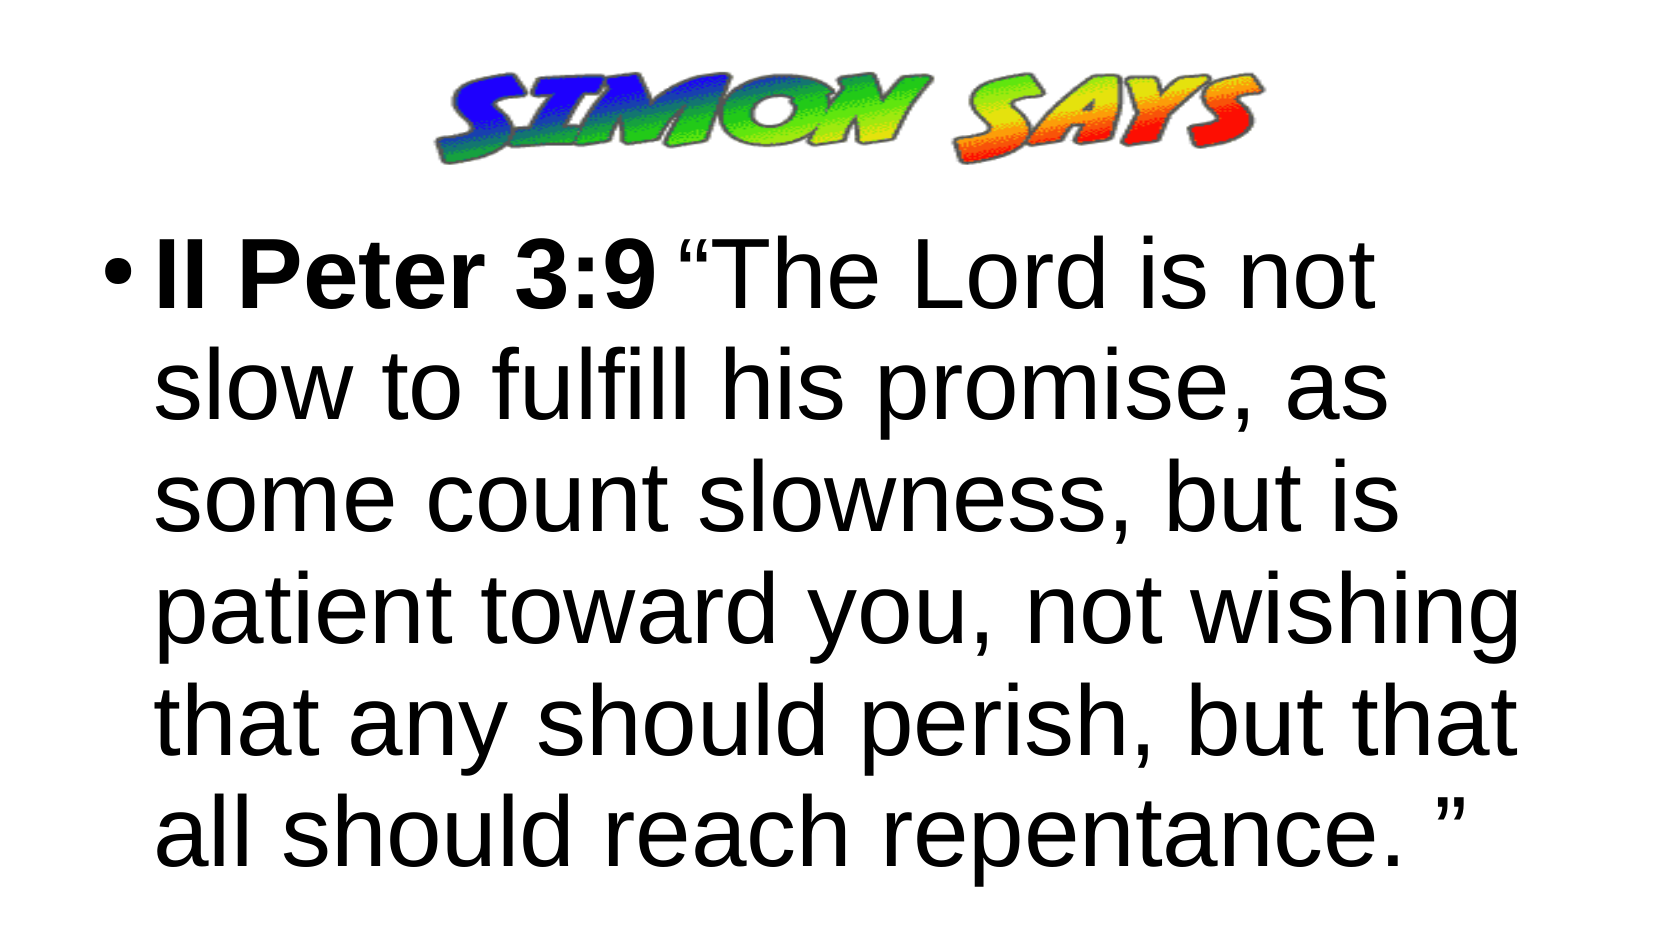

#
II Peter 3:9 “The Lord is not slow to fulfill his promise, as some count slowness, but is patient toward you, not wishing that any should perish, but that all should reach repentance. ”